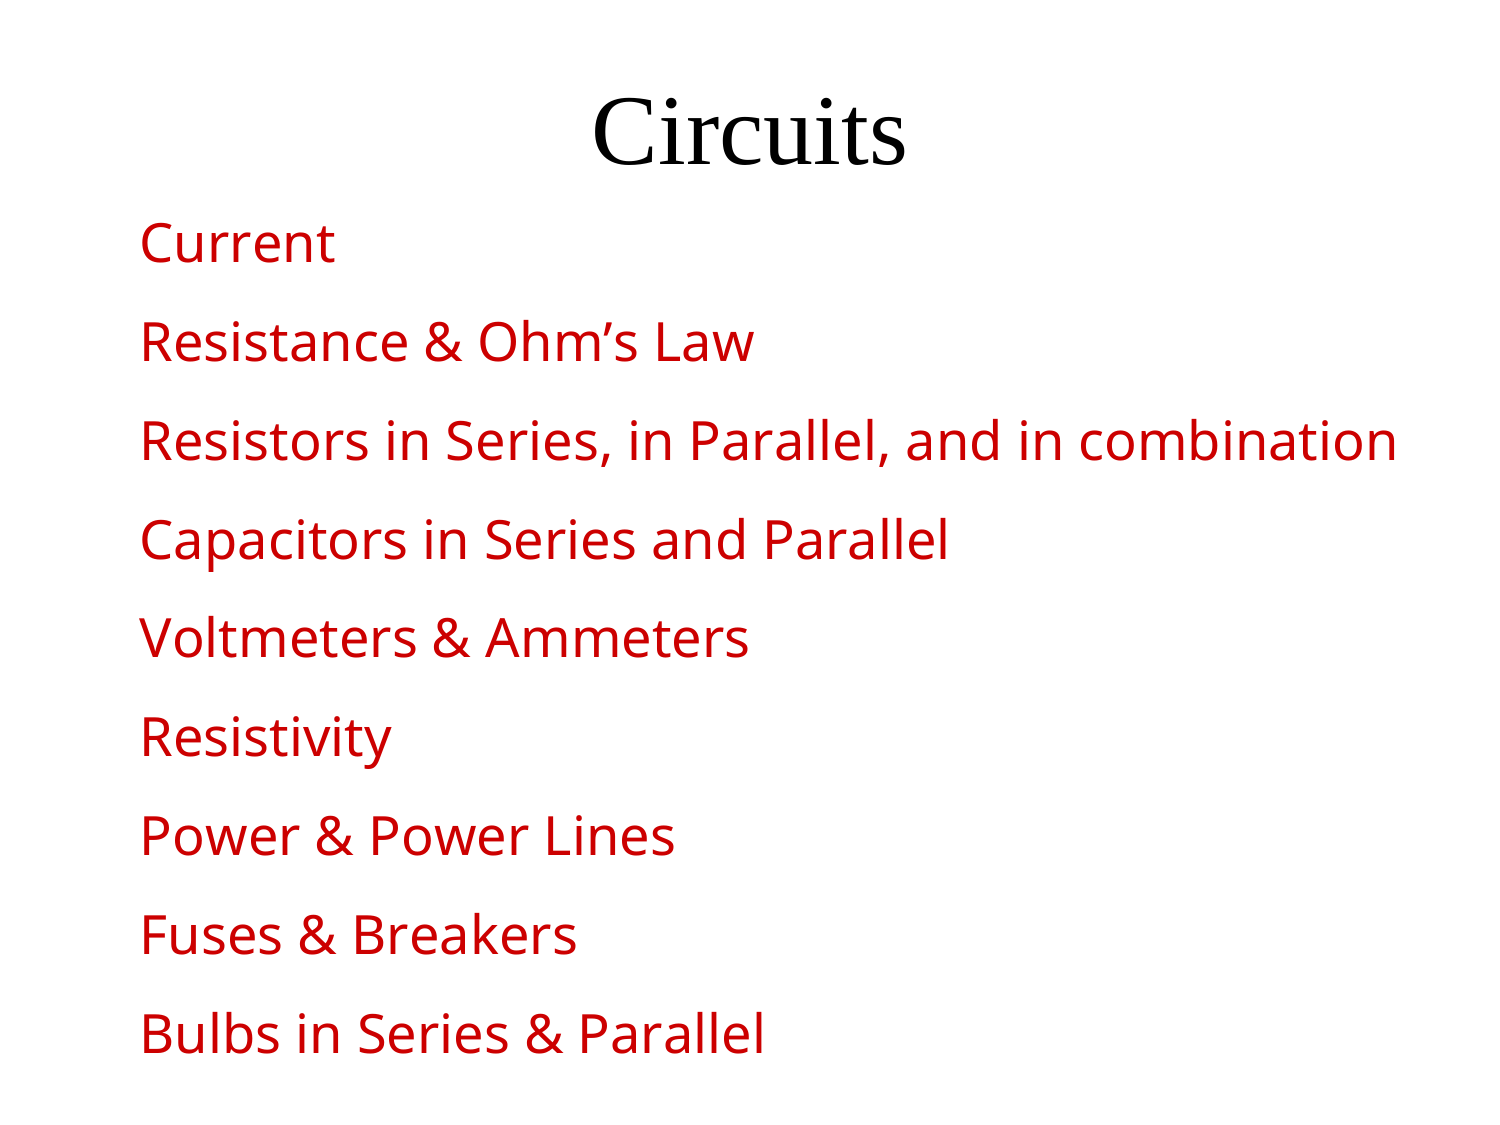

# Circuits
Current
Resistance & Ohm’s Law
Resistors in Series, in Parallel, and in combination
Capacitors in Series and Parallel
Voltmeters & Ammeters
Resistivity
Power & Power Lines
Fuses & Breakers
Bulbs in Series & Parallel